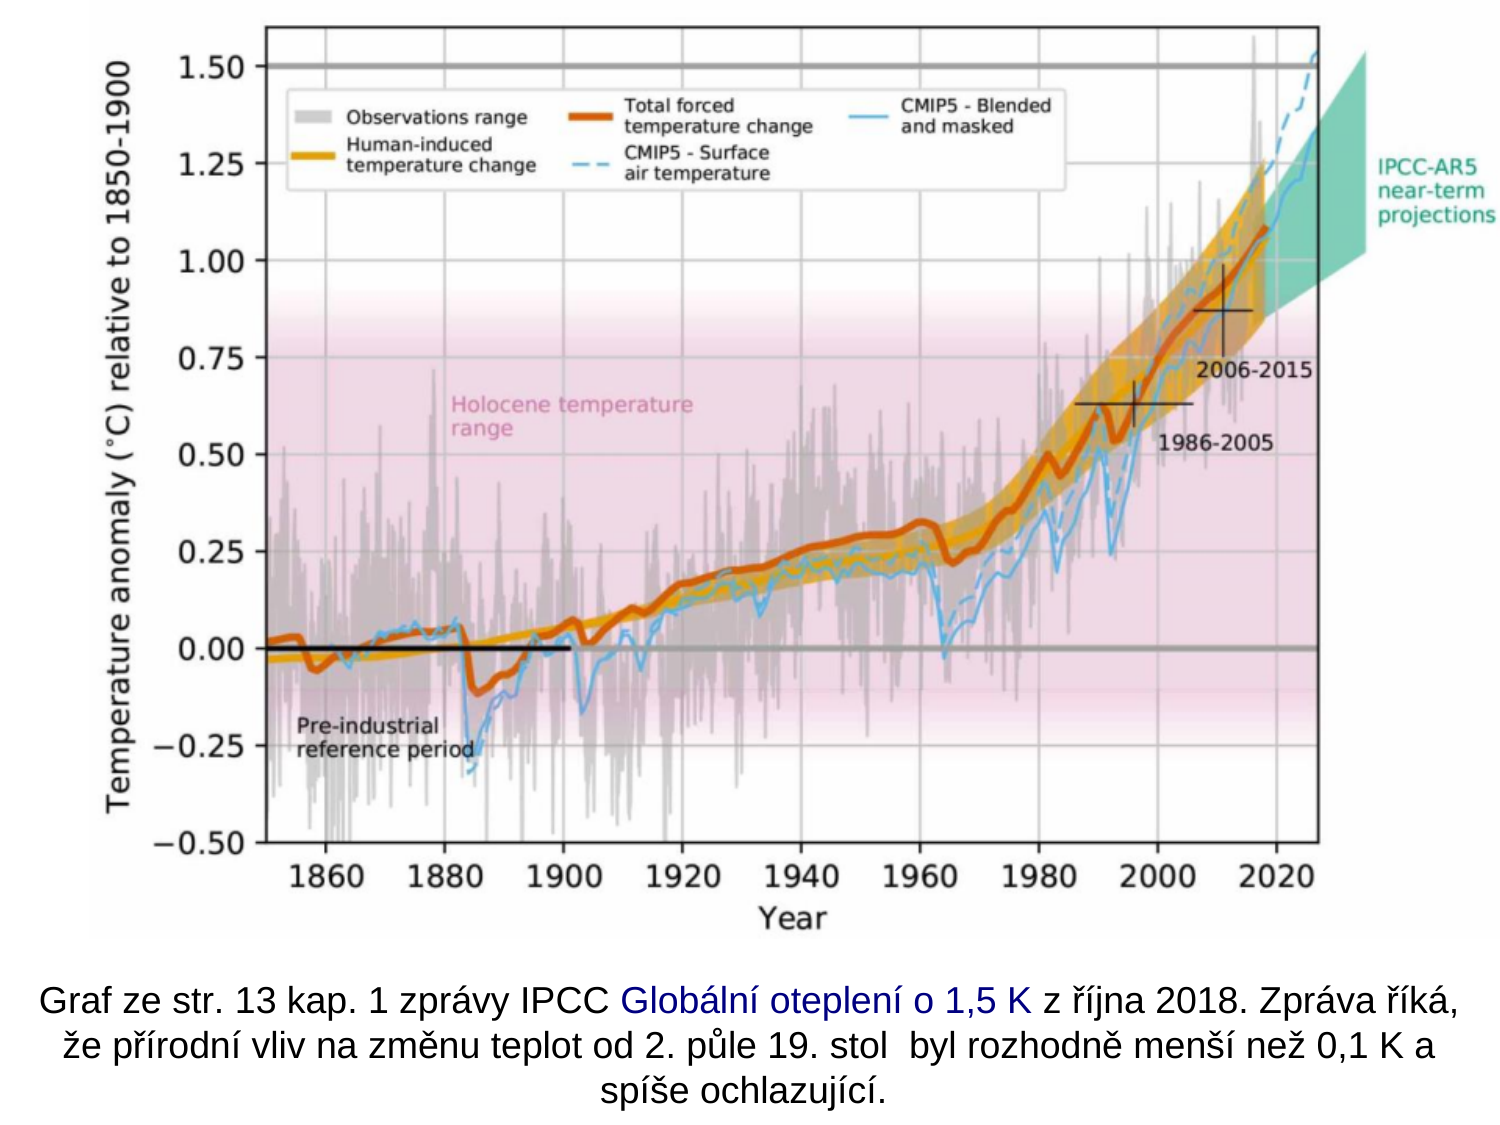

#
Graf ze str. 13 kap. 1 zprávy IPCC Globální oteplení o 1,5 K z října 2018. Zpráva říká, že přírodní vliv na změnu teplot od 2. půle 19. stol byl rozhodně menší než 0,1 K a spíše ochlazující.